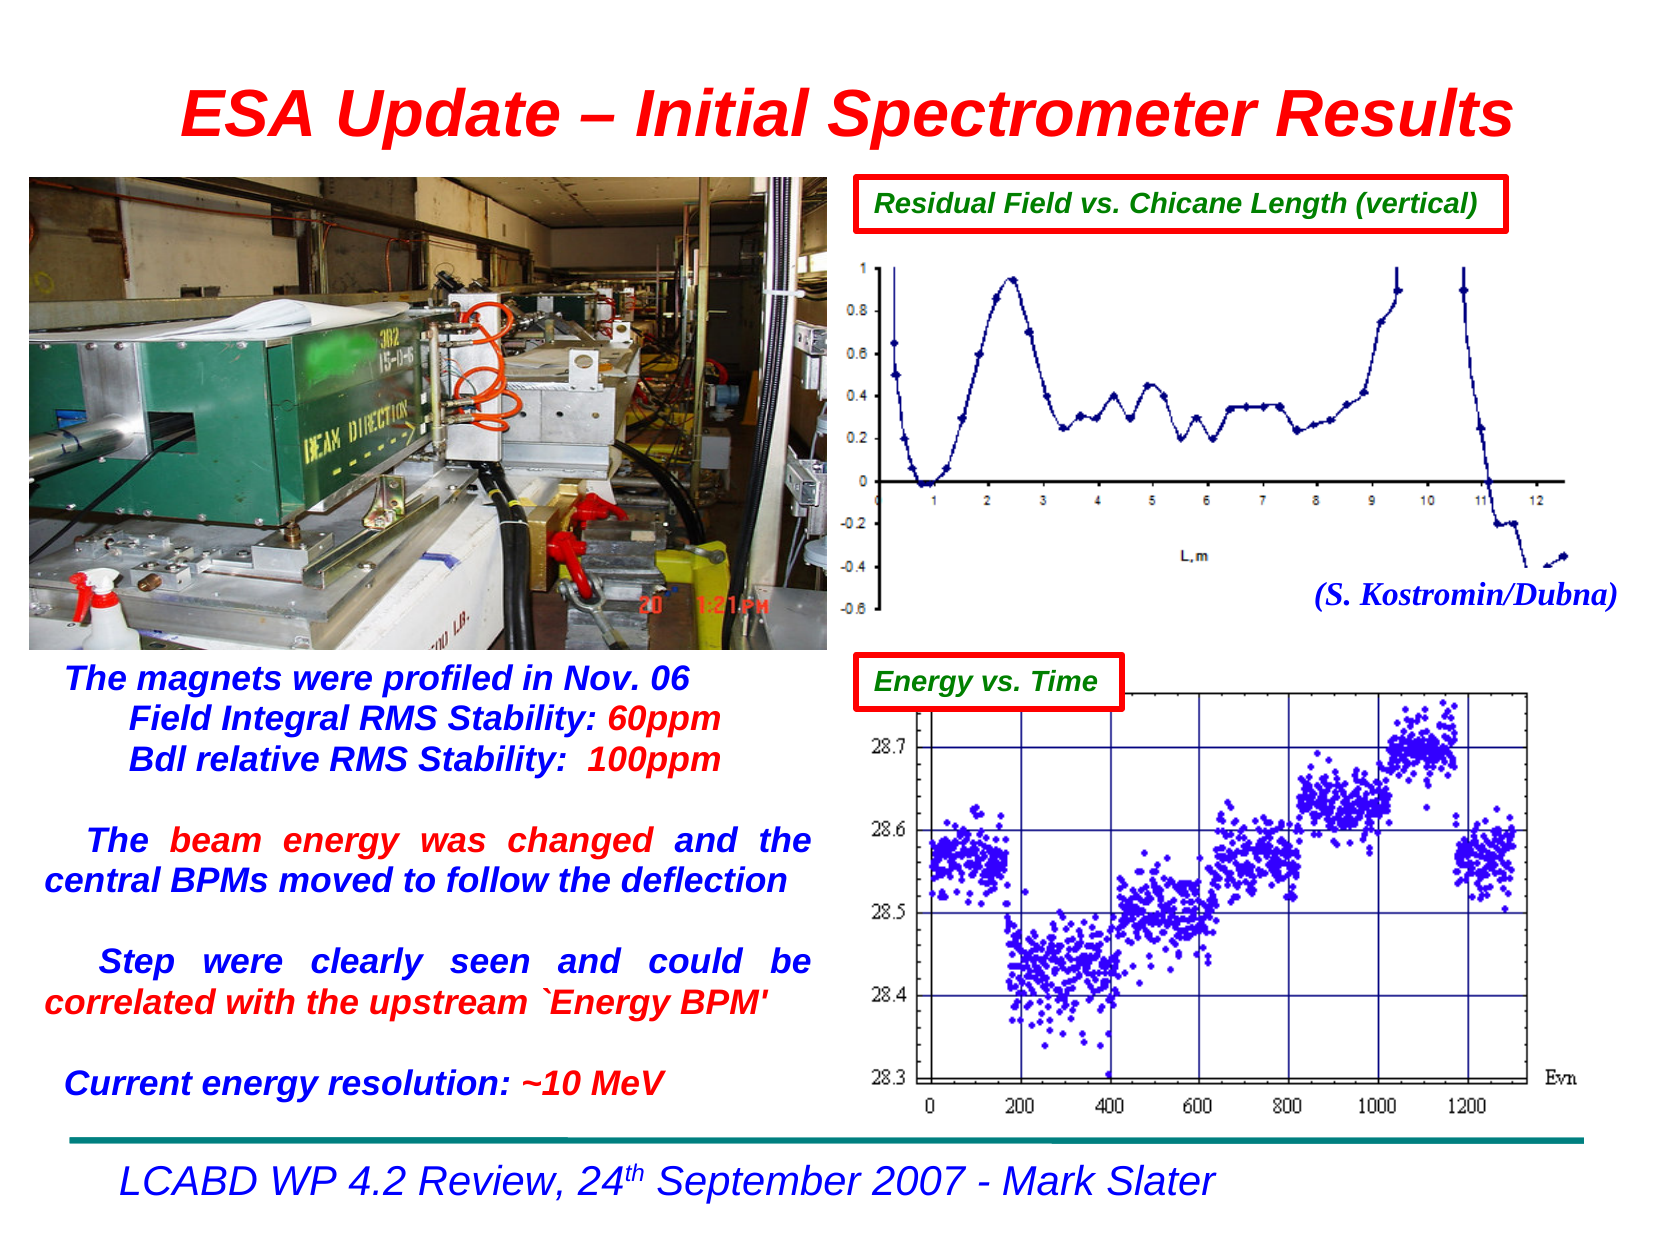

ESA Update – Initial Spectrometer Results
Residual Field vs. Chicane Length (vertical)
(S. Kostromin/Dubna)
 The magnets were profiled in Nov. 06
 Field Integral RMS Stability: 60ppm
 Bdl relative RMS Stability: 100ppm
 The beam energy was changed and the central BPMs moved to follow the deflection
 Step were clearly seen and could be correlated with the upstream `Energy BPM'
 Current energy resolution: ~10 MeV
Energy vs. Time
LCABD WP 4.2 Review, 24th September 2007 - Mark Slater